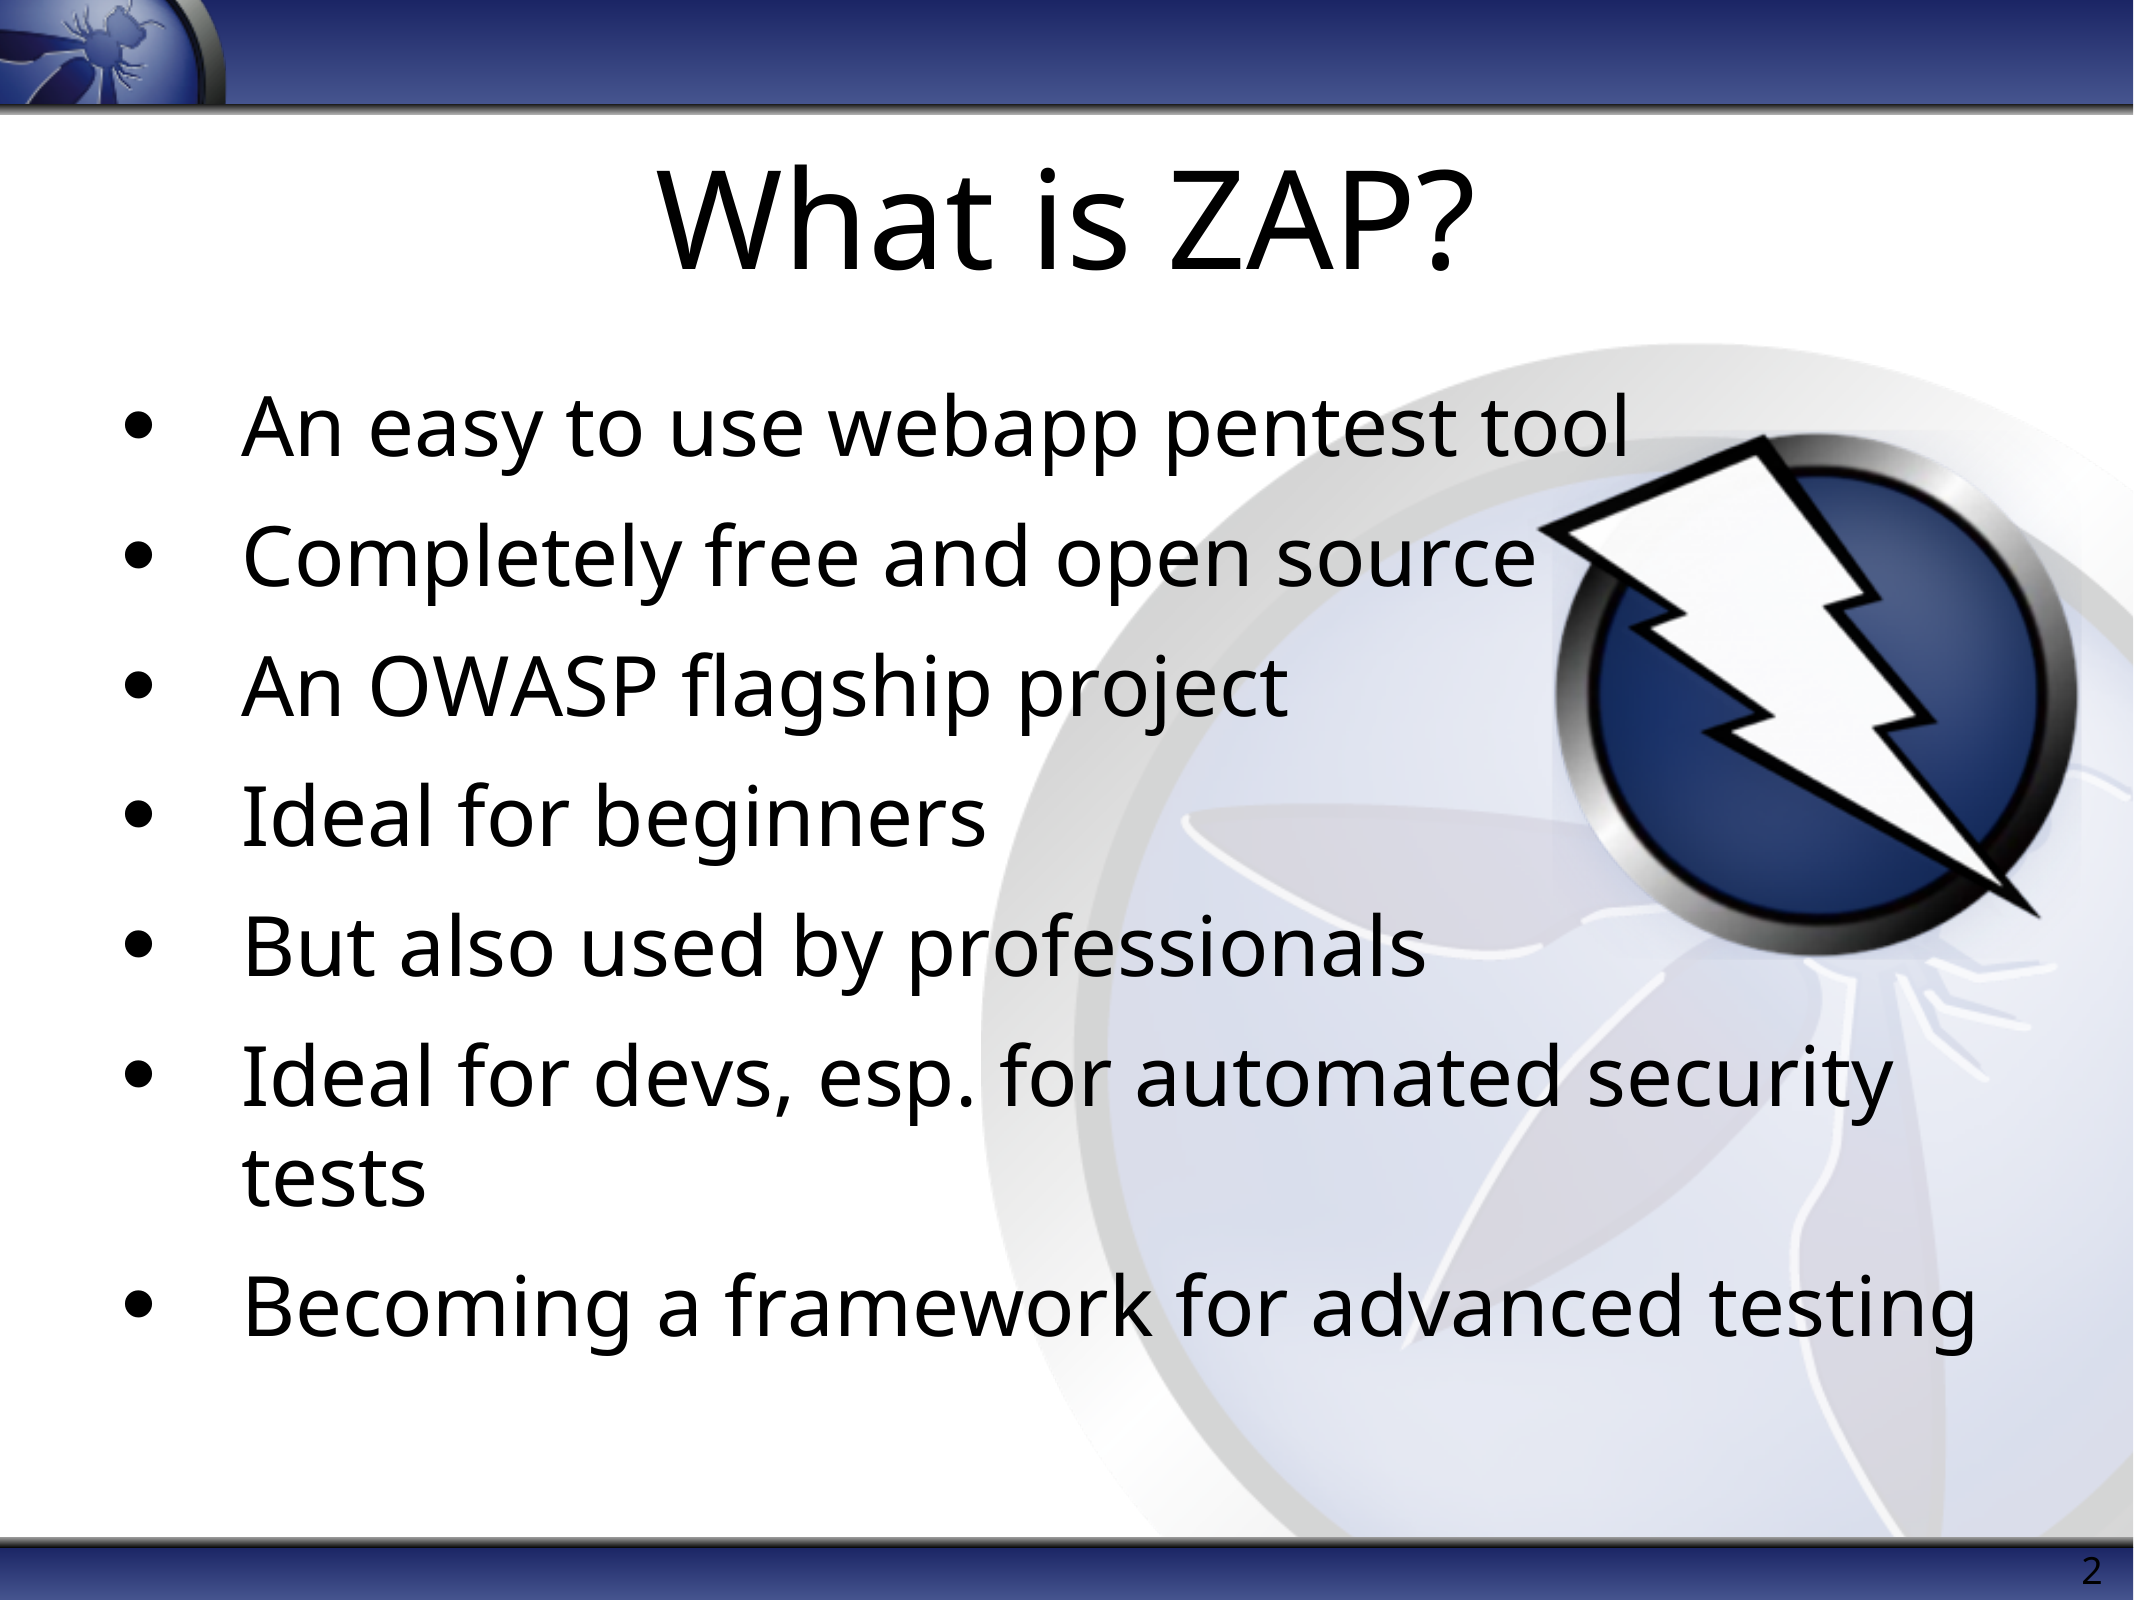

# What is ZAP?
An easy to use webapp pentest tool
Completely free and open source
An OWASP flagship project
Ideal for beginners
But also used by professionals
Ideal for devs, esp. for automated security tests
Becoming a framework for advanced testing